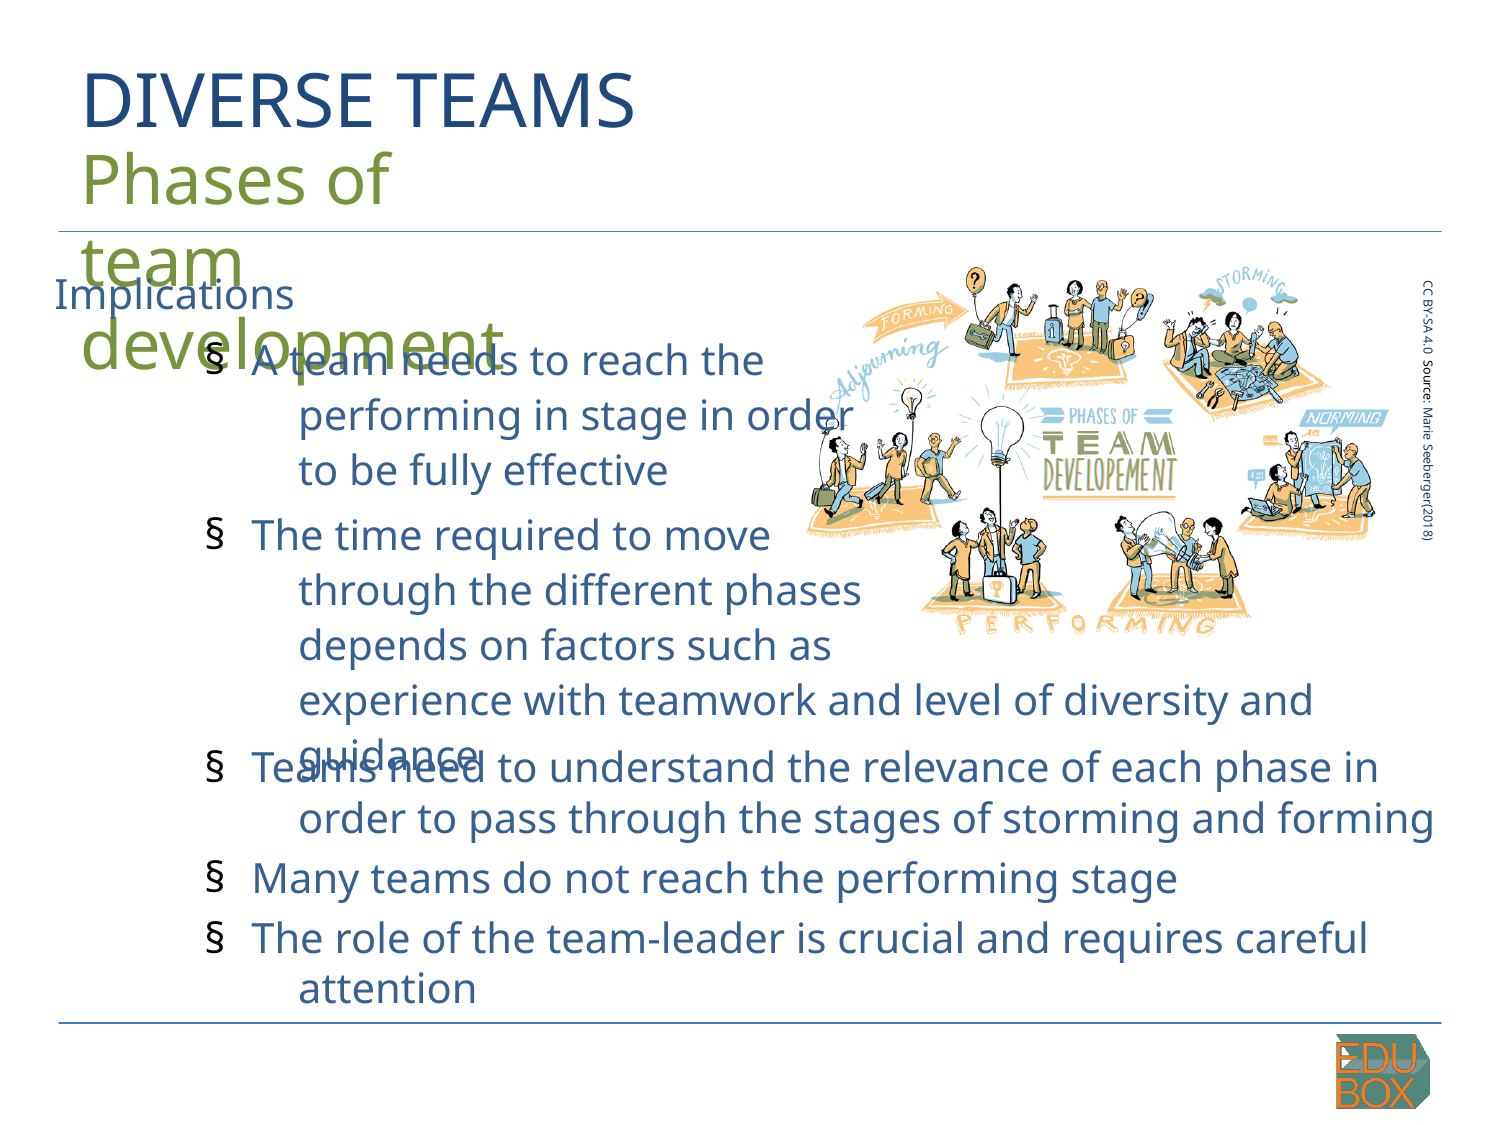

# DIVERSE TEAMS
Phases of team development
Implications
A team needs to reach the
performing in stage in order
to be fully effective
The time required to move
through the different phases
depends on factors such as
experience with teamwork and level of diversity and guidance
CC BY-SA 4.0 Source: Marie Seeberger(2018)
Teams need to understand the relevance of each phase in
order to pass through the stages of storming and forming
Many teams do not reach the performing stage
The role of the team-leader is crucial and requires careful attention